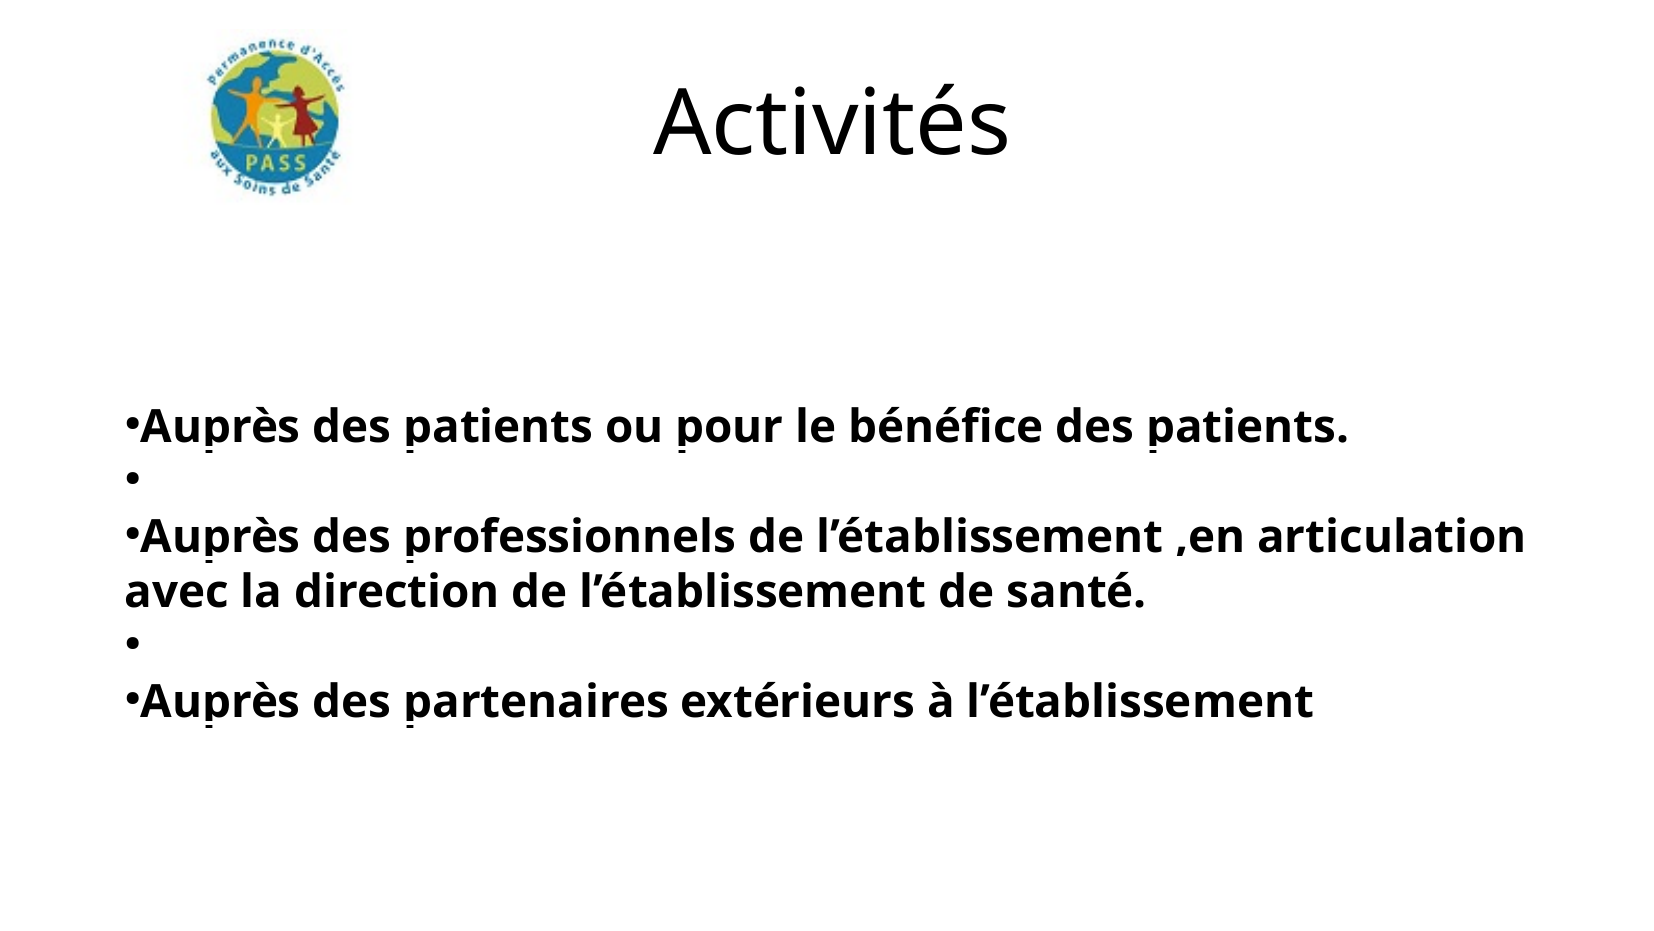

# Activités
Auprès des patients ou pour le bénéfice des patients.
Auprès des professionnels de l’établissement ,en articulation avec la direction de l’établissement de santé.
Auprès des partenaires extérieurs à l’établissement